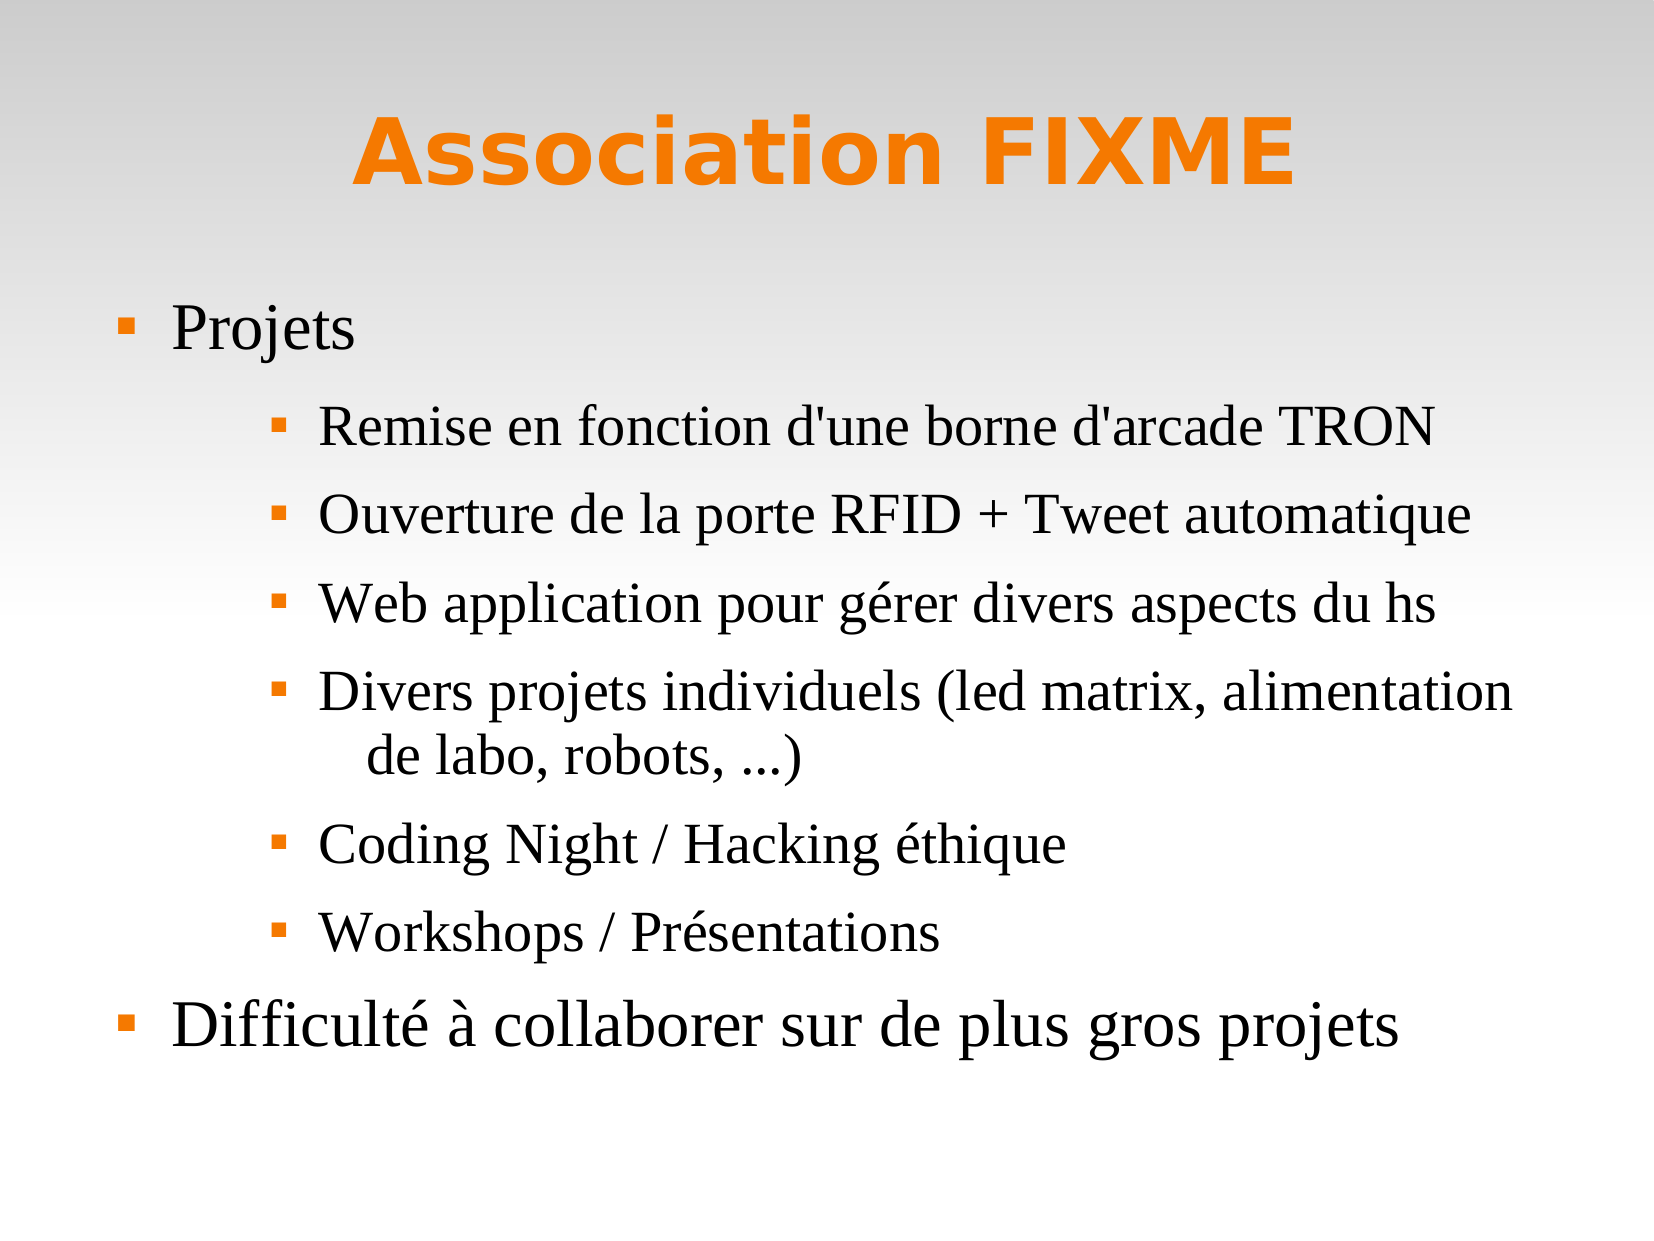

# Association FIXME
Projets
Remise en fonction d'une borne d'arcade TRON
Ouverture de la porte RFID + Tweet automatique
Web application pour gérer divers aspects du hs
Divers projets individuels (led matrix, alimentation de labo, robots, ...)
Coding Night / Hacking éthique
Workshops / Présentations
Difficulté à collaborer sur de plus gros projets